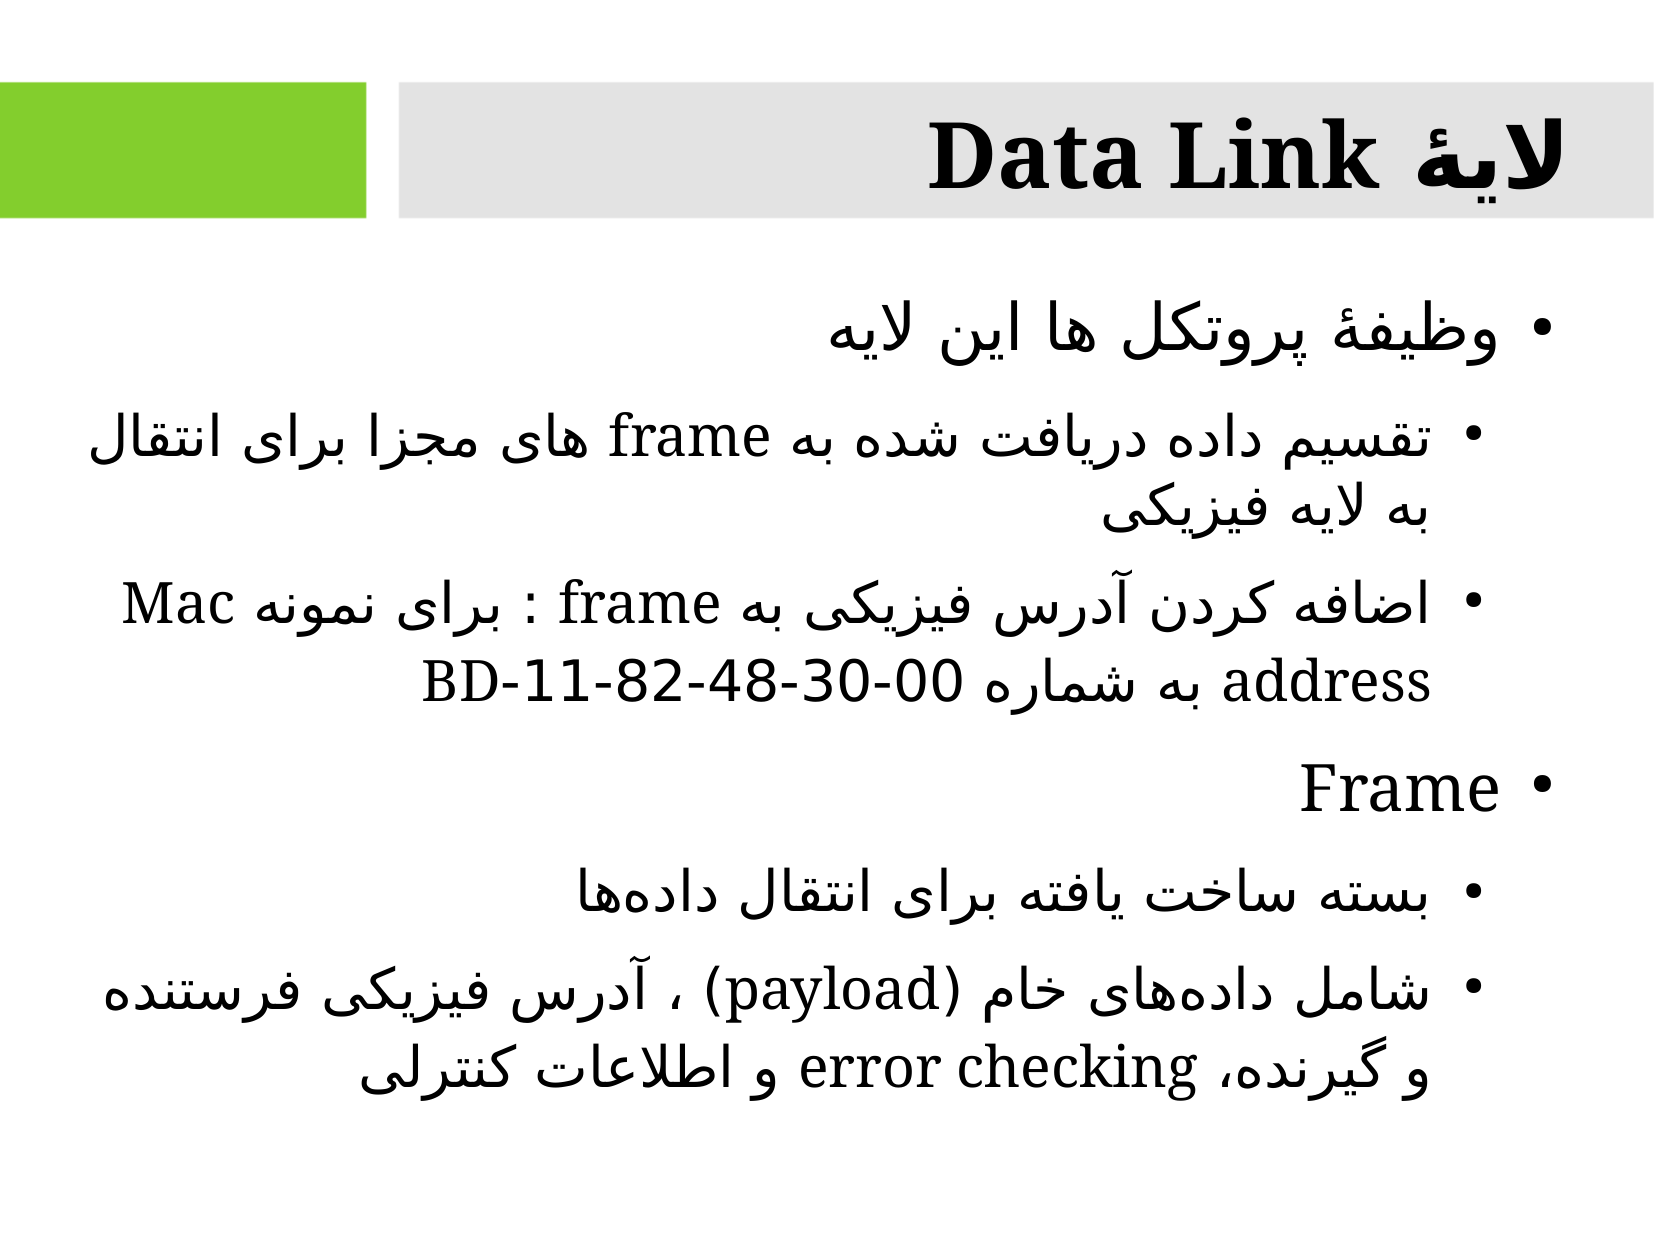

# لایهٔ Data Link
وظیفهٔ پروتکل ها این لایه
تقسیم داده‌ دریافت شده به frame های مجزا برای انتقال به لایه فیزیکی
اضافه کردن آدرس فیزیکی به frame : برای نمونه Mac address به شماره 00-30-48-82-11-BD
Frame
بسته ساخت یافته برای انتقال داده‌ها
شامل داده‌های خام (payload) ، آدرس فیزیکی فرستنده و گیرنده، error checking و اطلاعات کنترلی